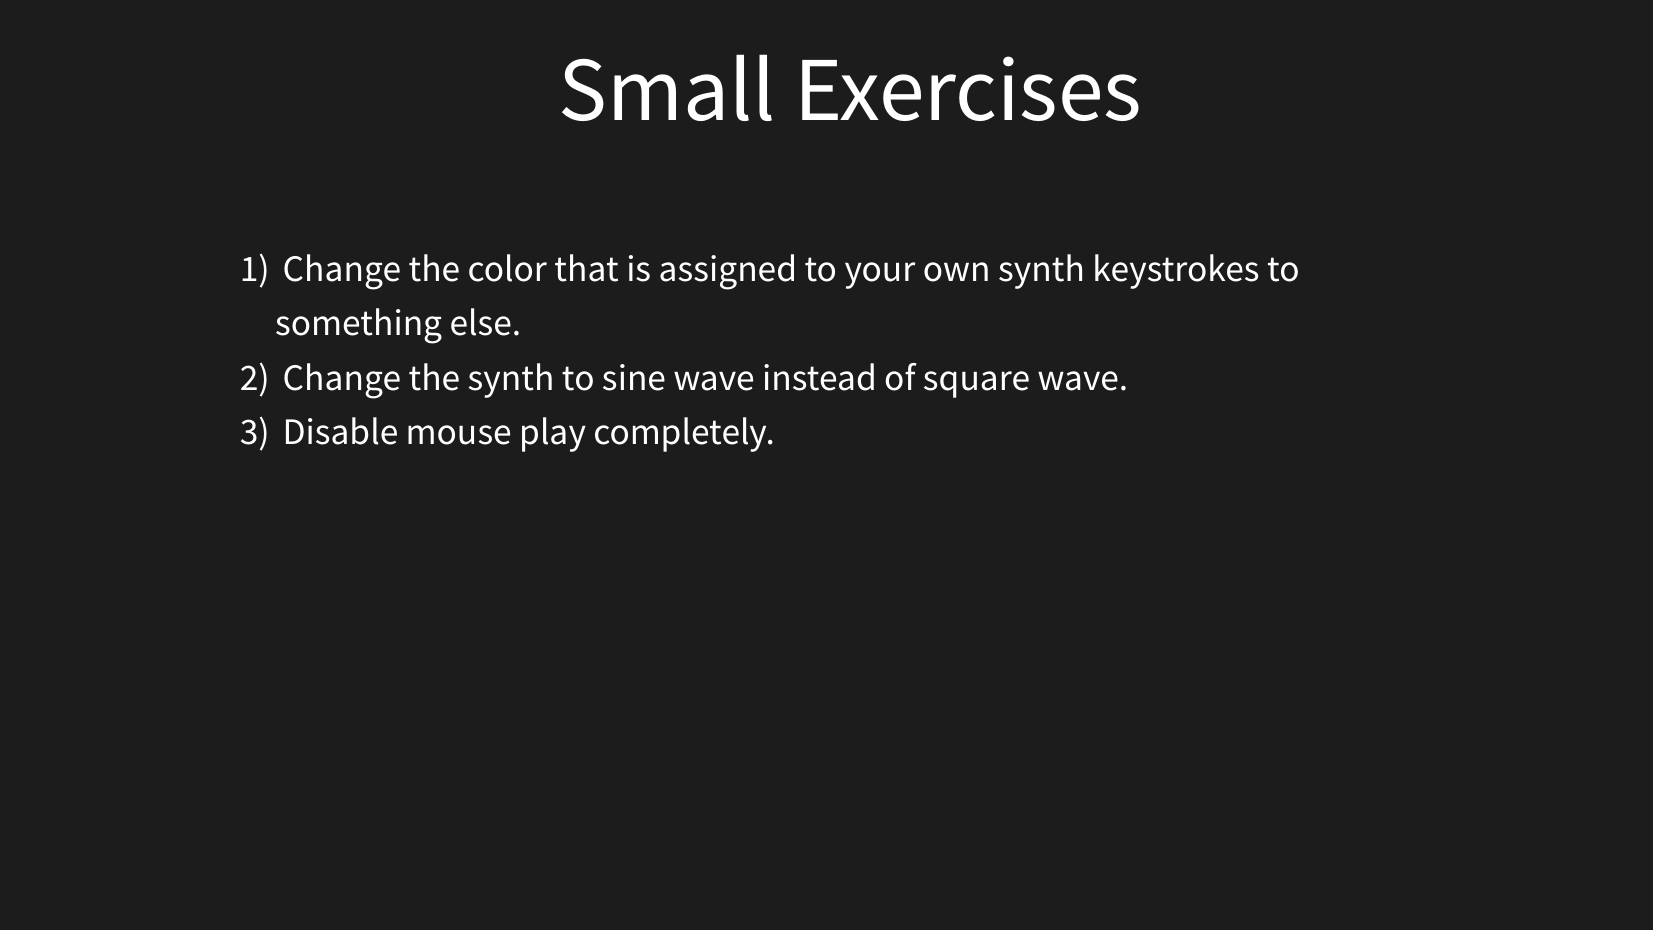

# Small Exercises
 Change the color that is assigned to your own synth keystrokes to something else.
 Change the synth to sine wave instead of square wave.
 Disable mouse play completely.